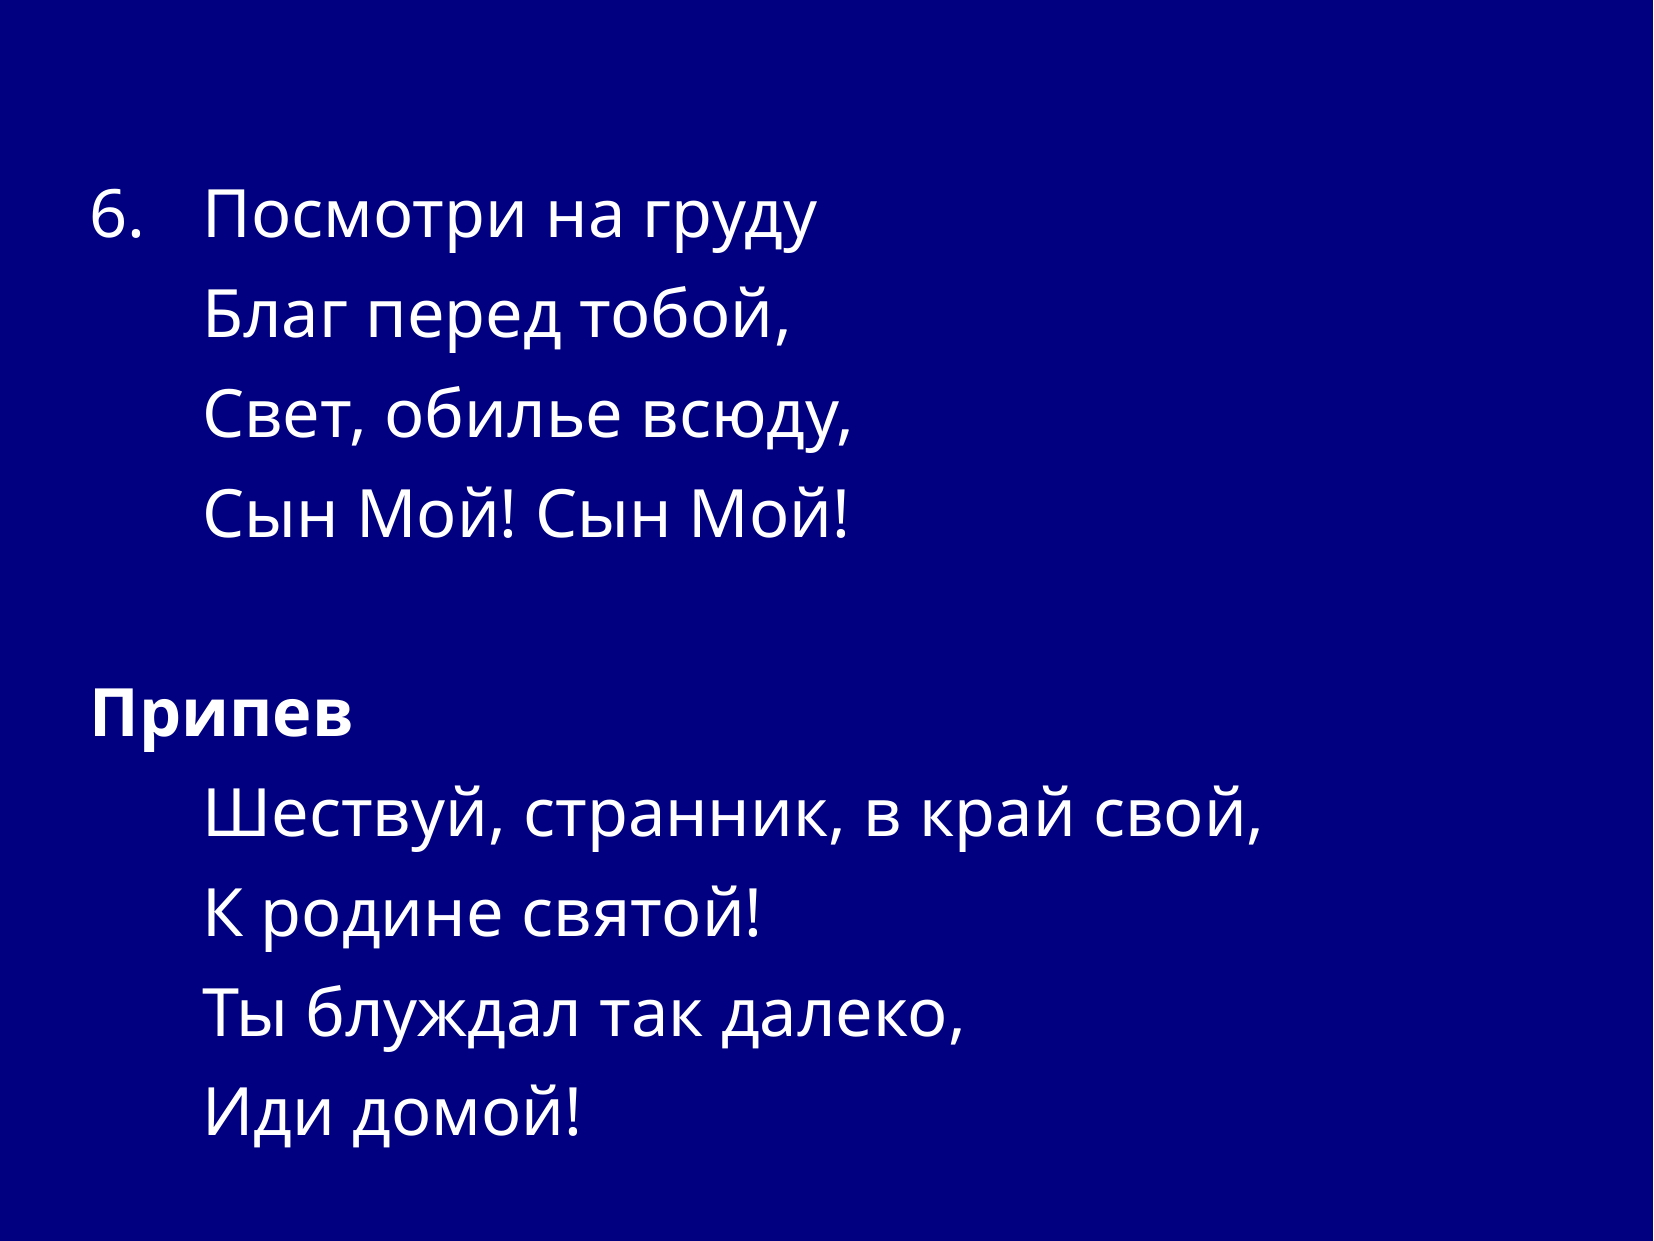

6.	Посмотри на груду
	Благ перед тобой,
	Свет, обилье всюду,
	Сын Мой! Сын Мой!
Припев
	Шествуй, странник, в край свой,
	К родине святой!
	Ты блуждал так далеко,
	Иди домой!